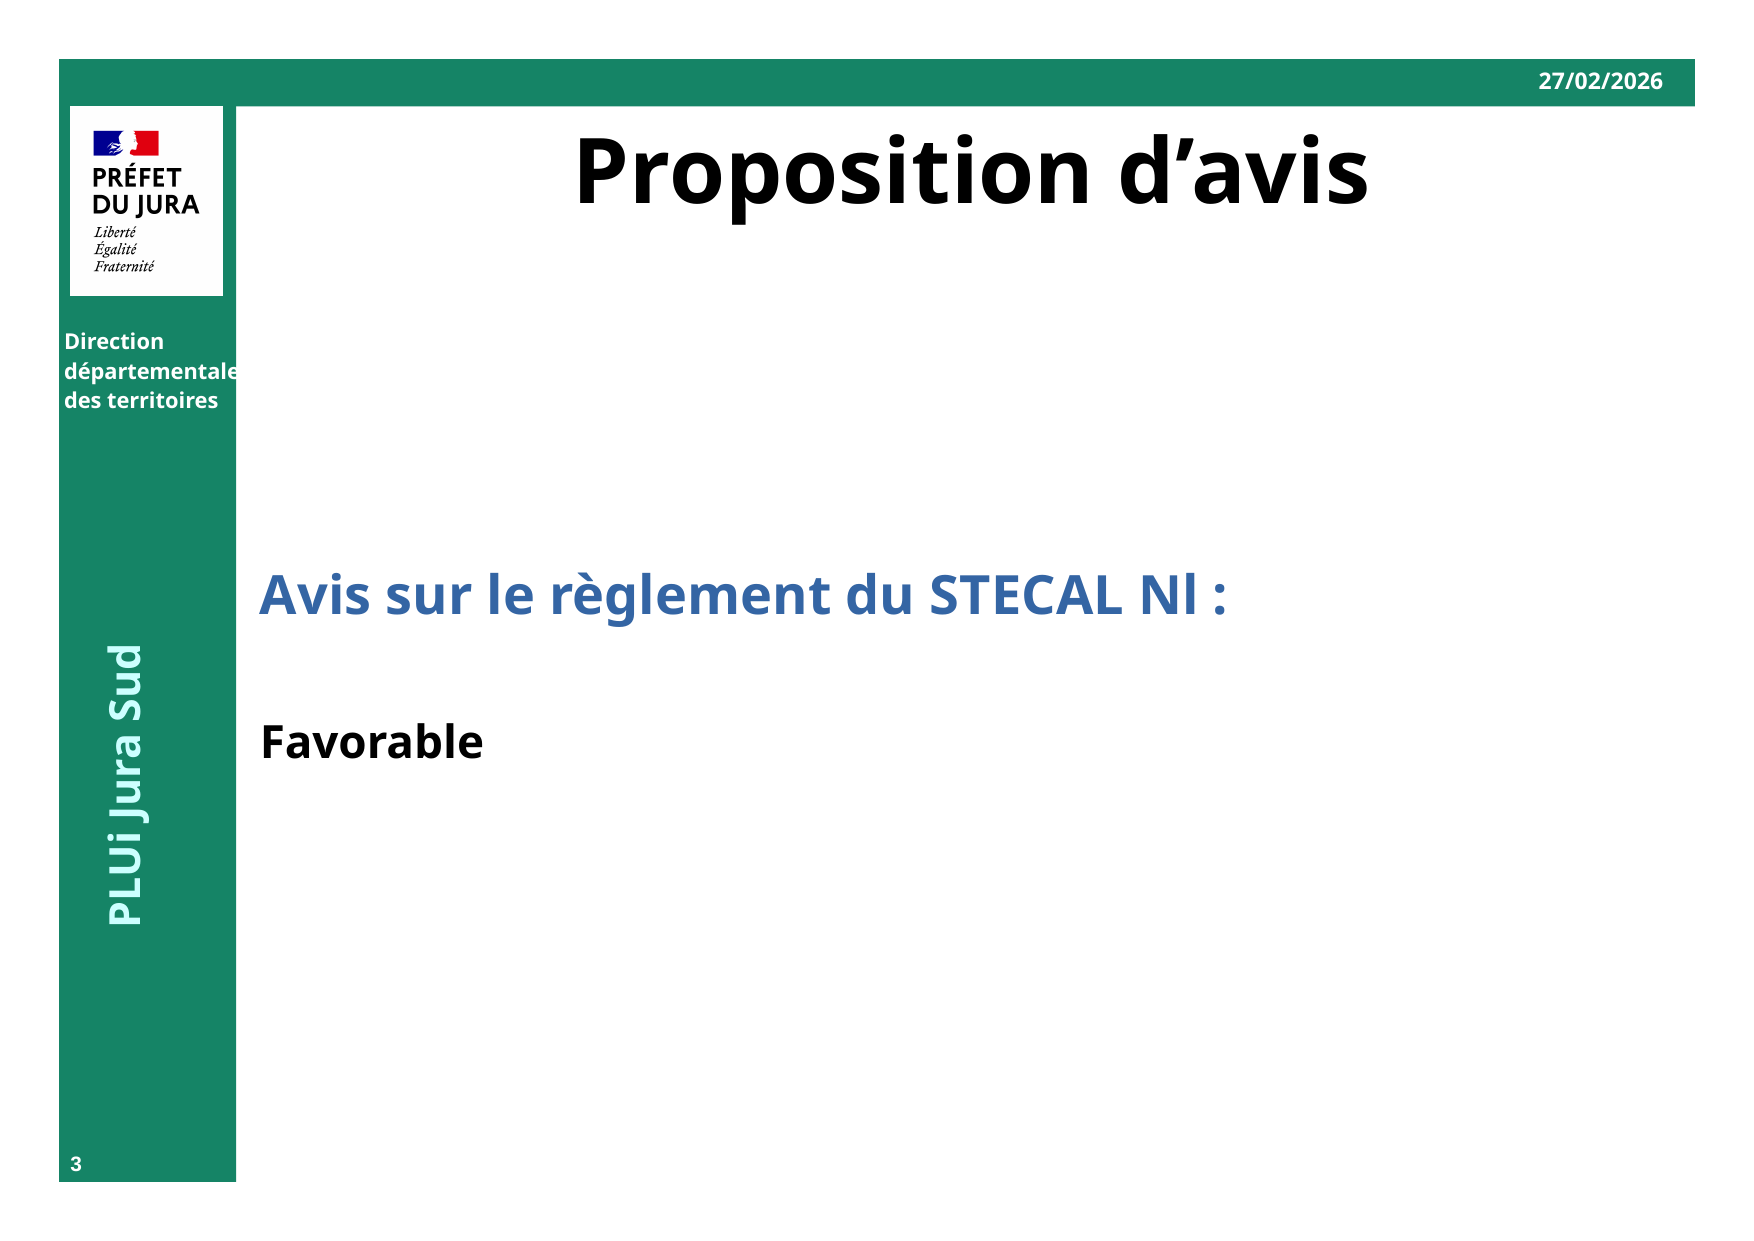

# Proposition d’avis
Avis sur le règlement du STECAL Nl :
Favorable